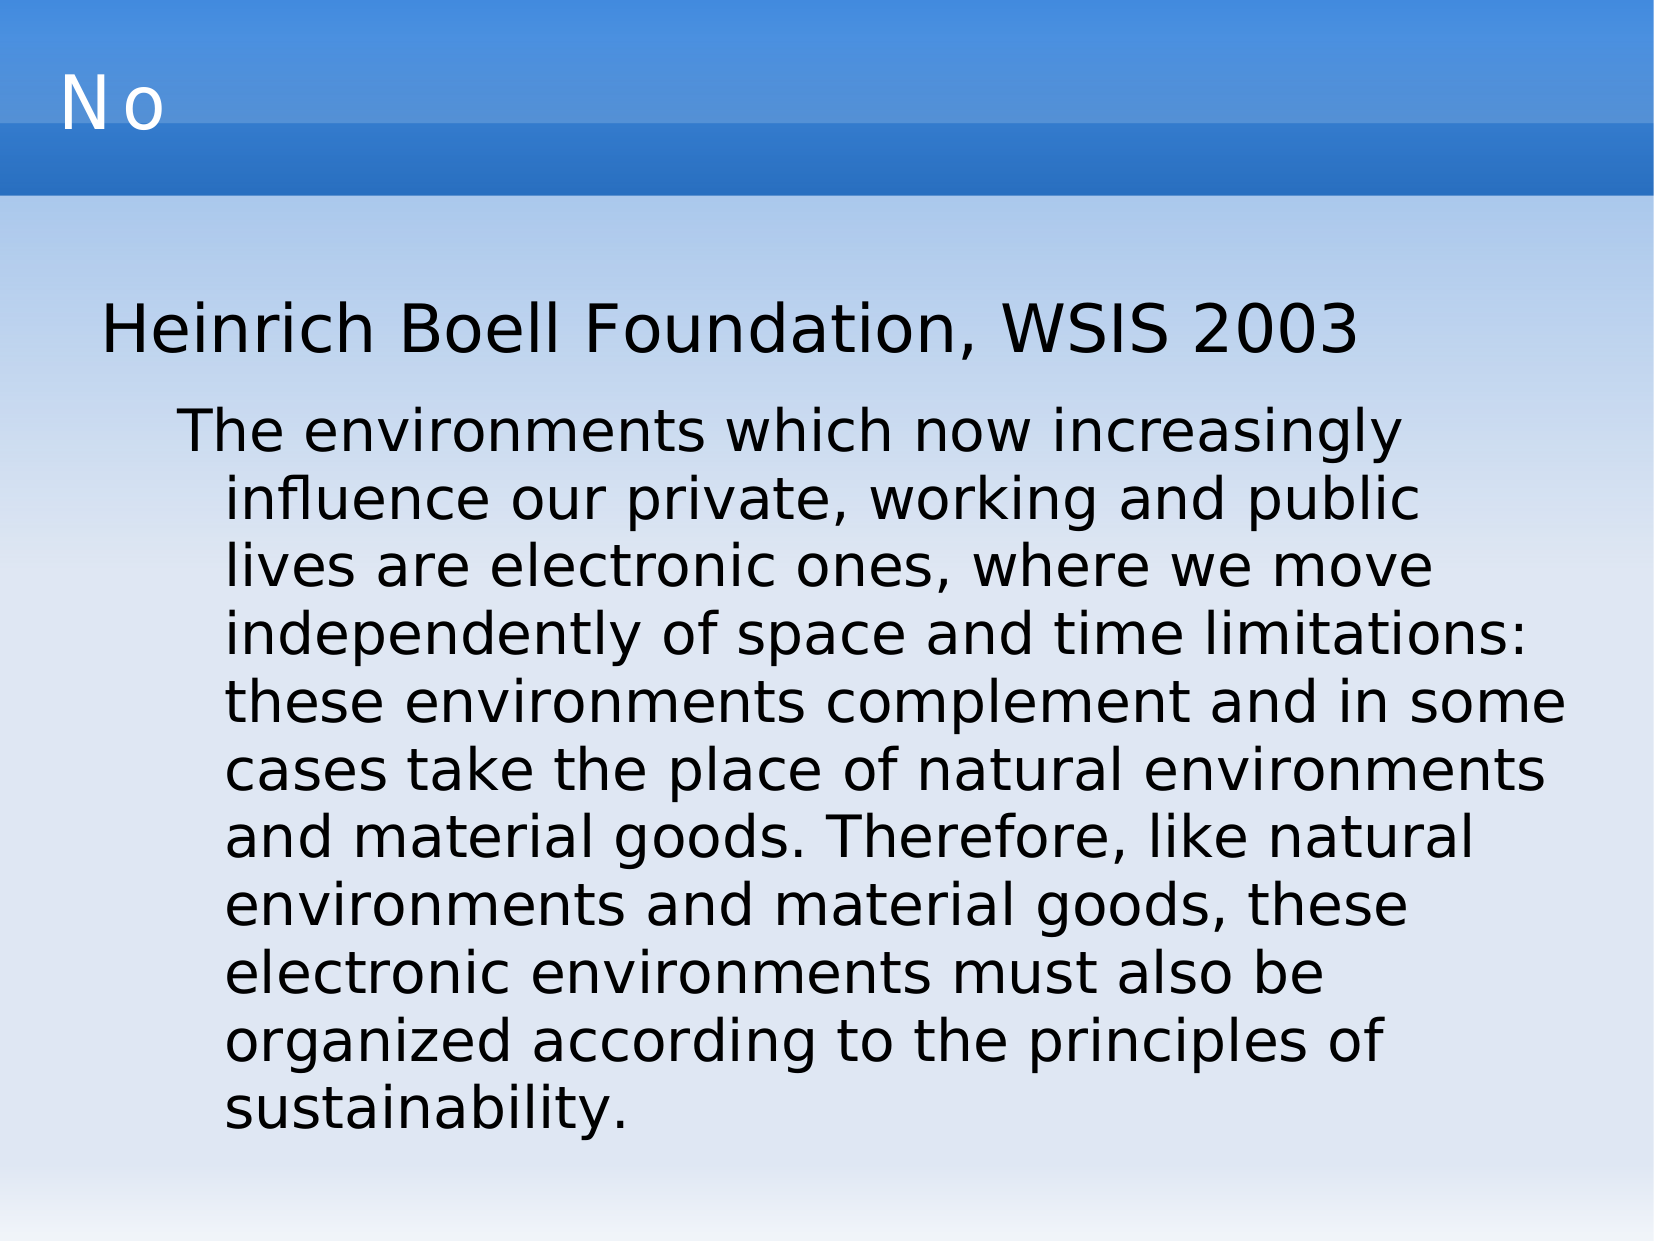

# No
Heinrich Boell Foundation, WSIS 2003
The environments which now increasingly influence our private, working and public lives are electronic ones, where we move independently of space and time limitations: these environments complement and in some cases take the place of natural environments and material goods. Therefore, like natural environments and material goods, these electronic environments must also be organized according to the principles of sustainability.